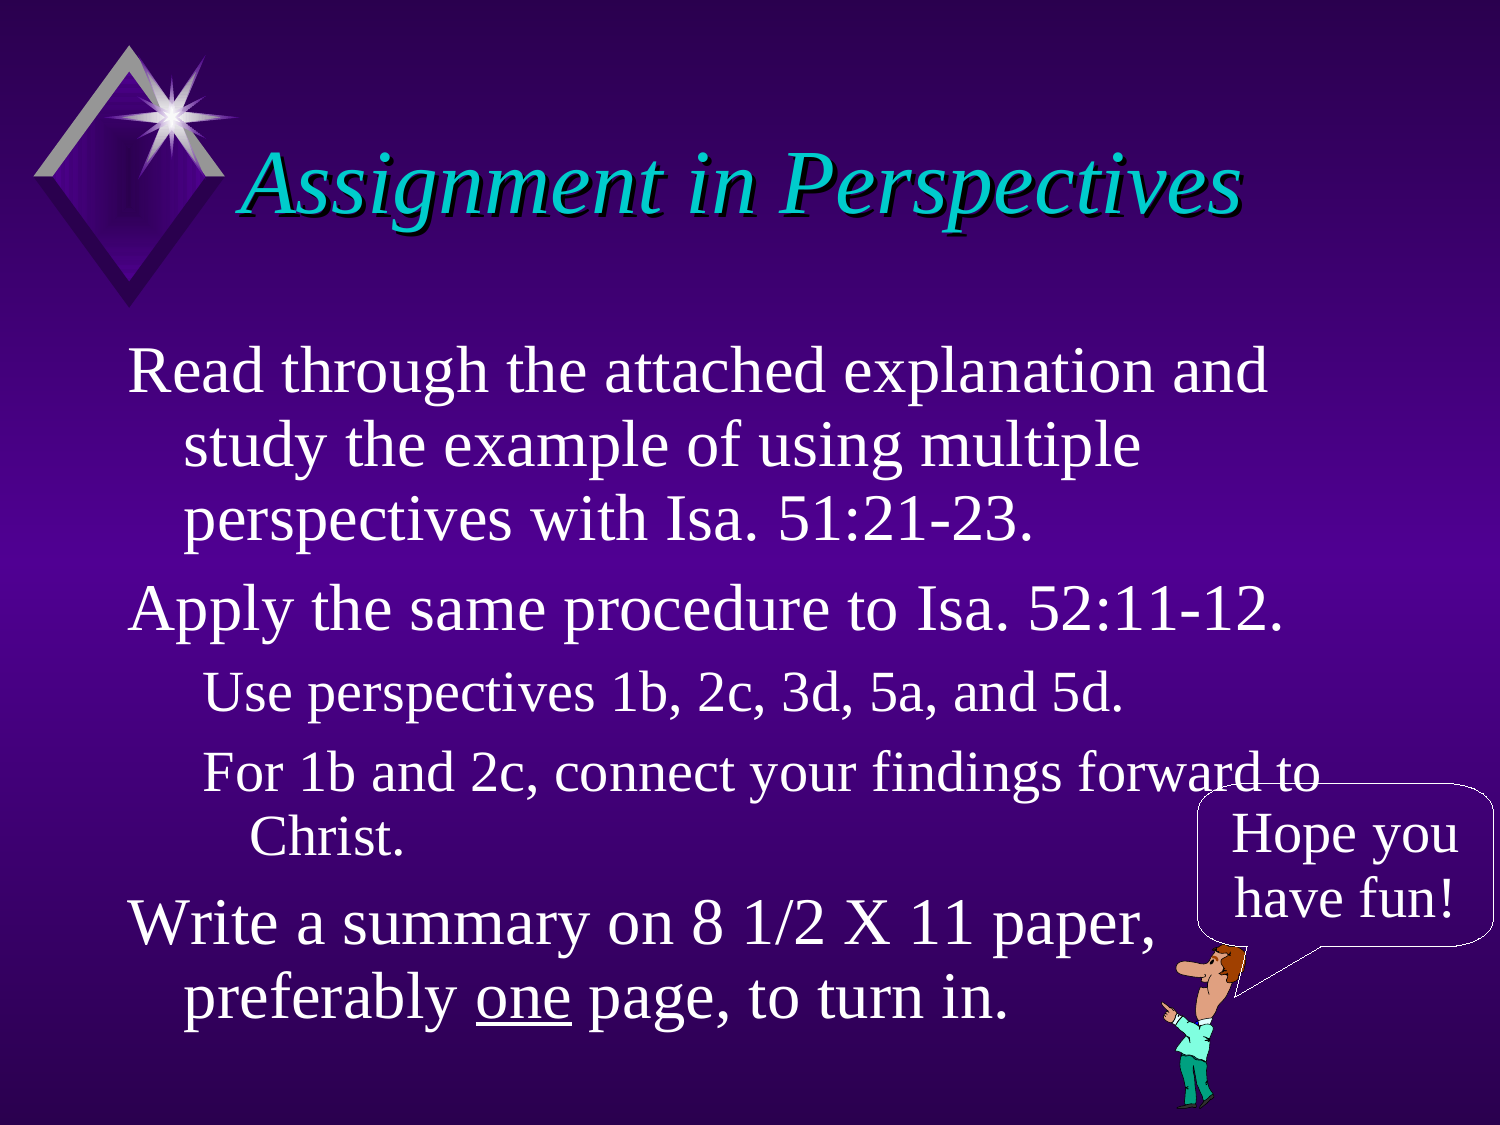

# Assignment in Perspectives
Read through the attached explanation and study the example of using multiple perspectives with Isa. 51:21-23.
Apply the same procedure to Isa. 52:11-12.
Use perspectives 1b, 2c, 3d, 5a, and 5d.
For 1b and 2c, connect your findings forward to Christ.
Write a summary on 8 1/2 X 11 paper, preferably one page, to turn in.
Hope you
have fun!